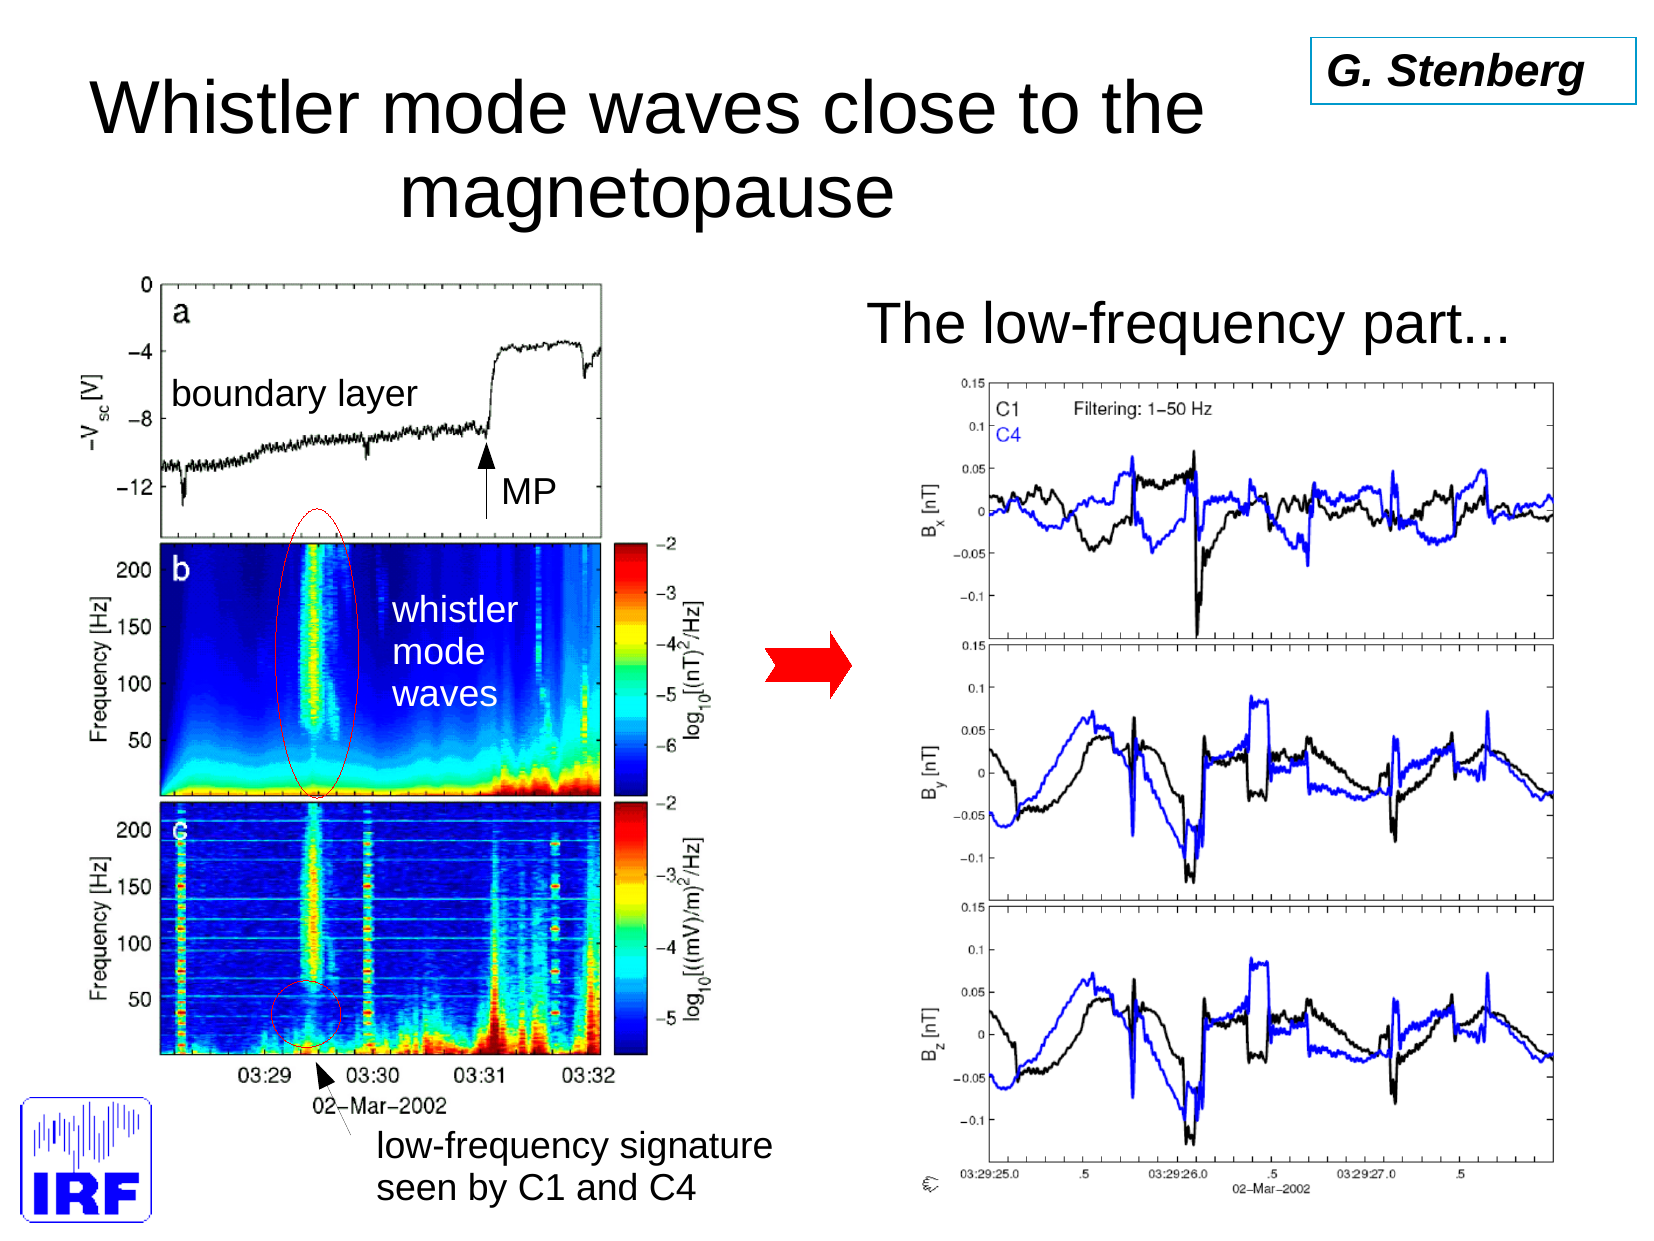

G. Stenberg
Whistler mode waves close to the
magnetopause
The low-frequency part...
boundary layer
MP
whistler
mode
waves
low-frequency signature
seen by C1 and C4